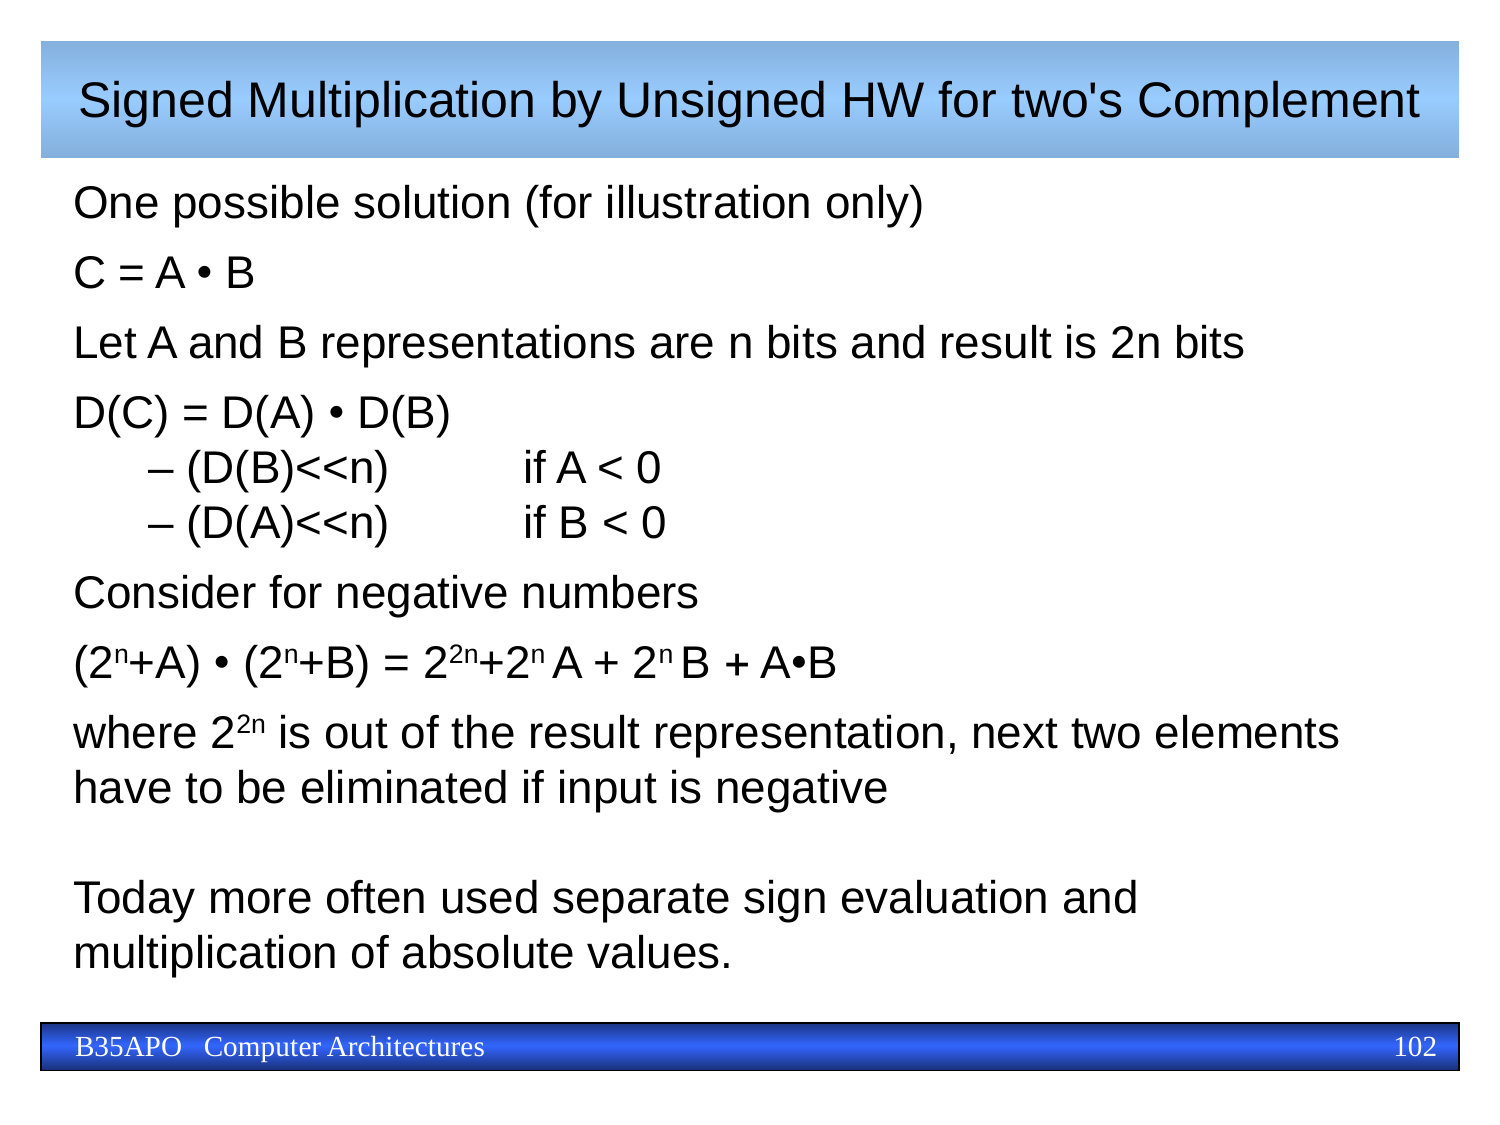

# Signed Multiplication by Unsigned HW for two's Complement
One possible solution (for illustration only)
C = A • B
Let A and B representations are n bits and result is 2n bits
D(C) = D(A) • D(B)
	– (D(B)<<n)		if A < 0
	– (D(A)<<n)		if B < 0
Consider for negative numbers
(2n+A) • (2n+B) = 22n+2n A + 2n B + A•B
where 22n is out of the result representation, next two elements have to be eliminated if input is negative
Today more often used separate sign evaluation and multiplication of absolute values.
B35APO Computer Architectures
102